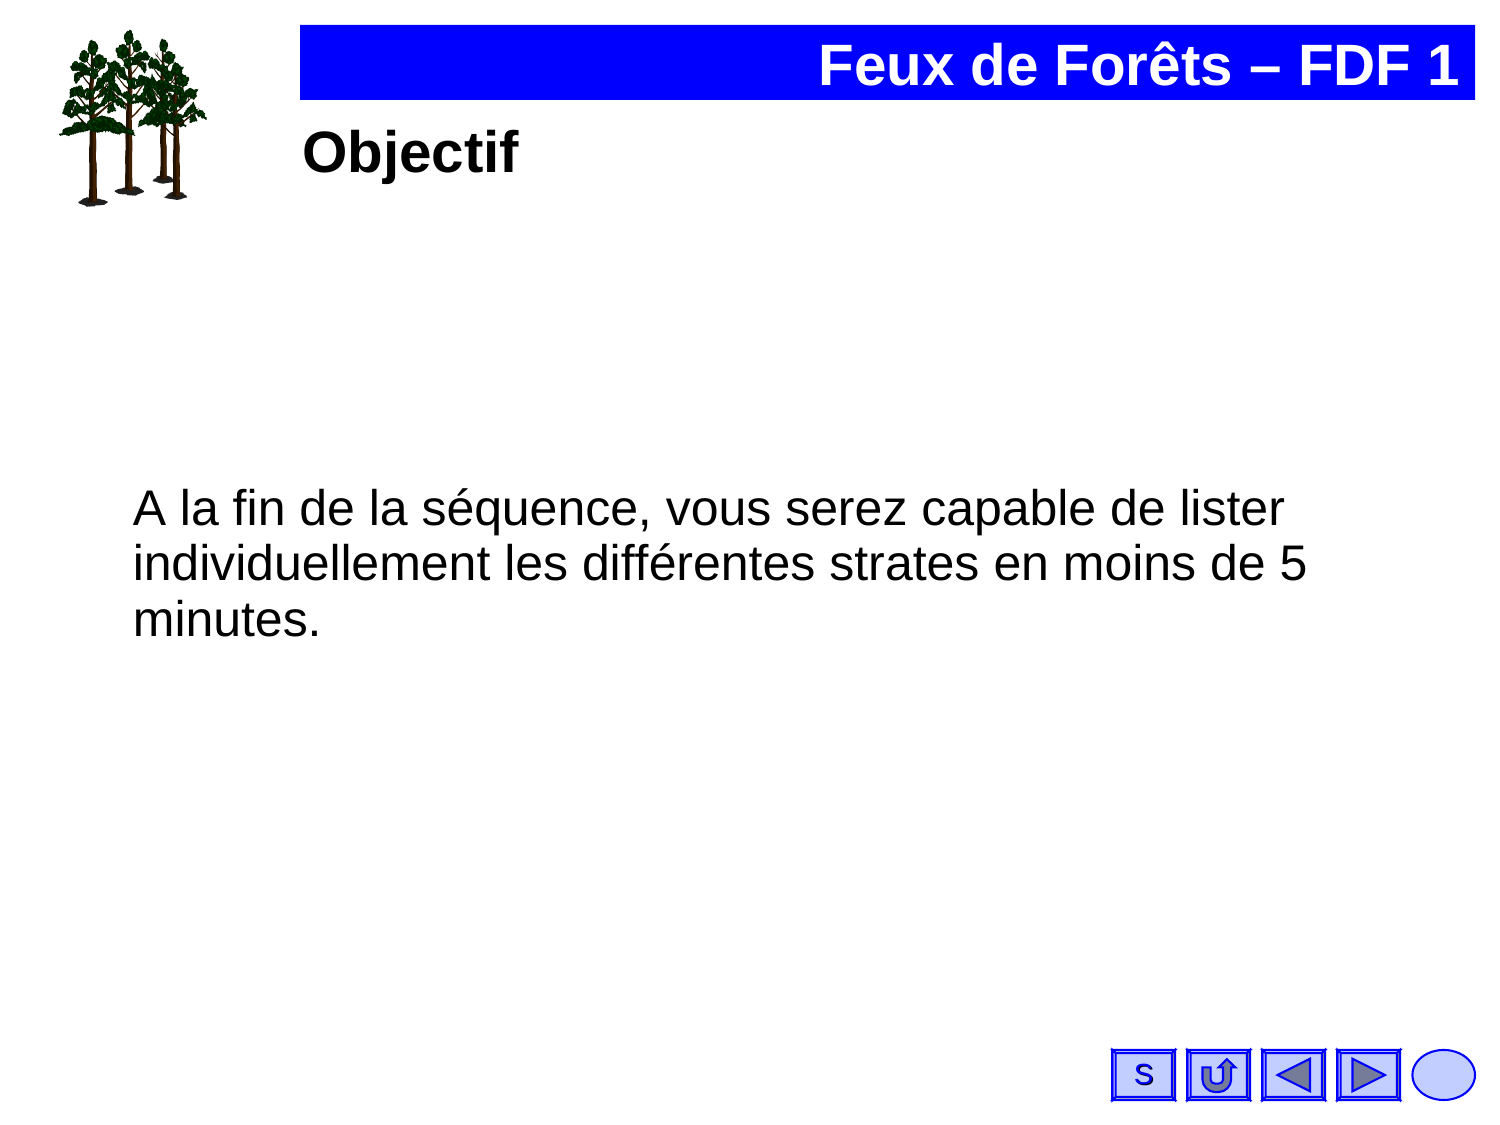

Feux de Forêts – FDF 1
Objectif
A la fin de la séquence, vous serez capable de lister individuellement les différentes strates en moins de 5 minutes.